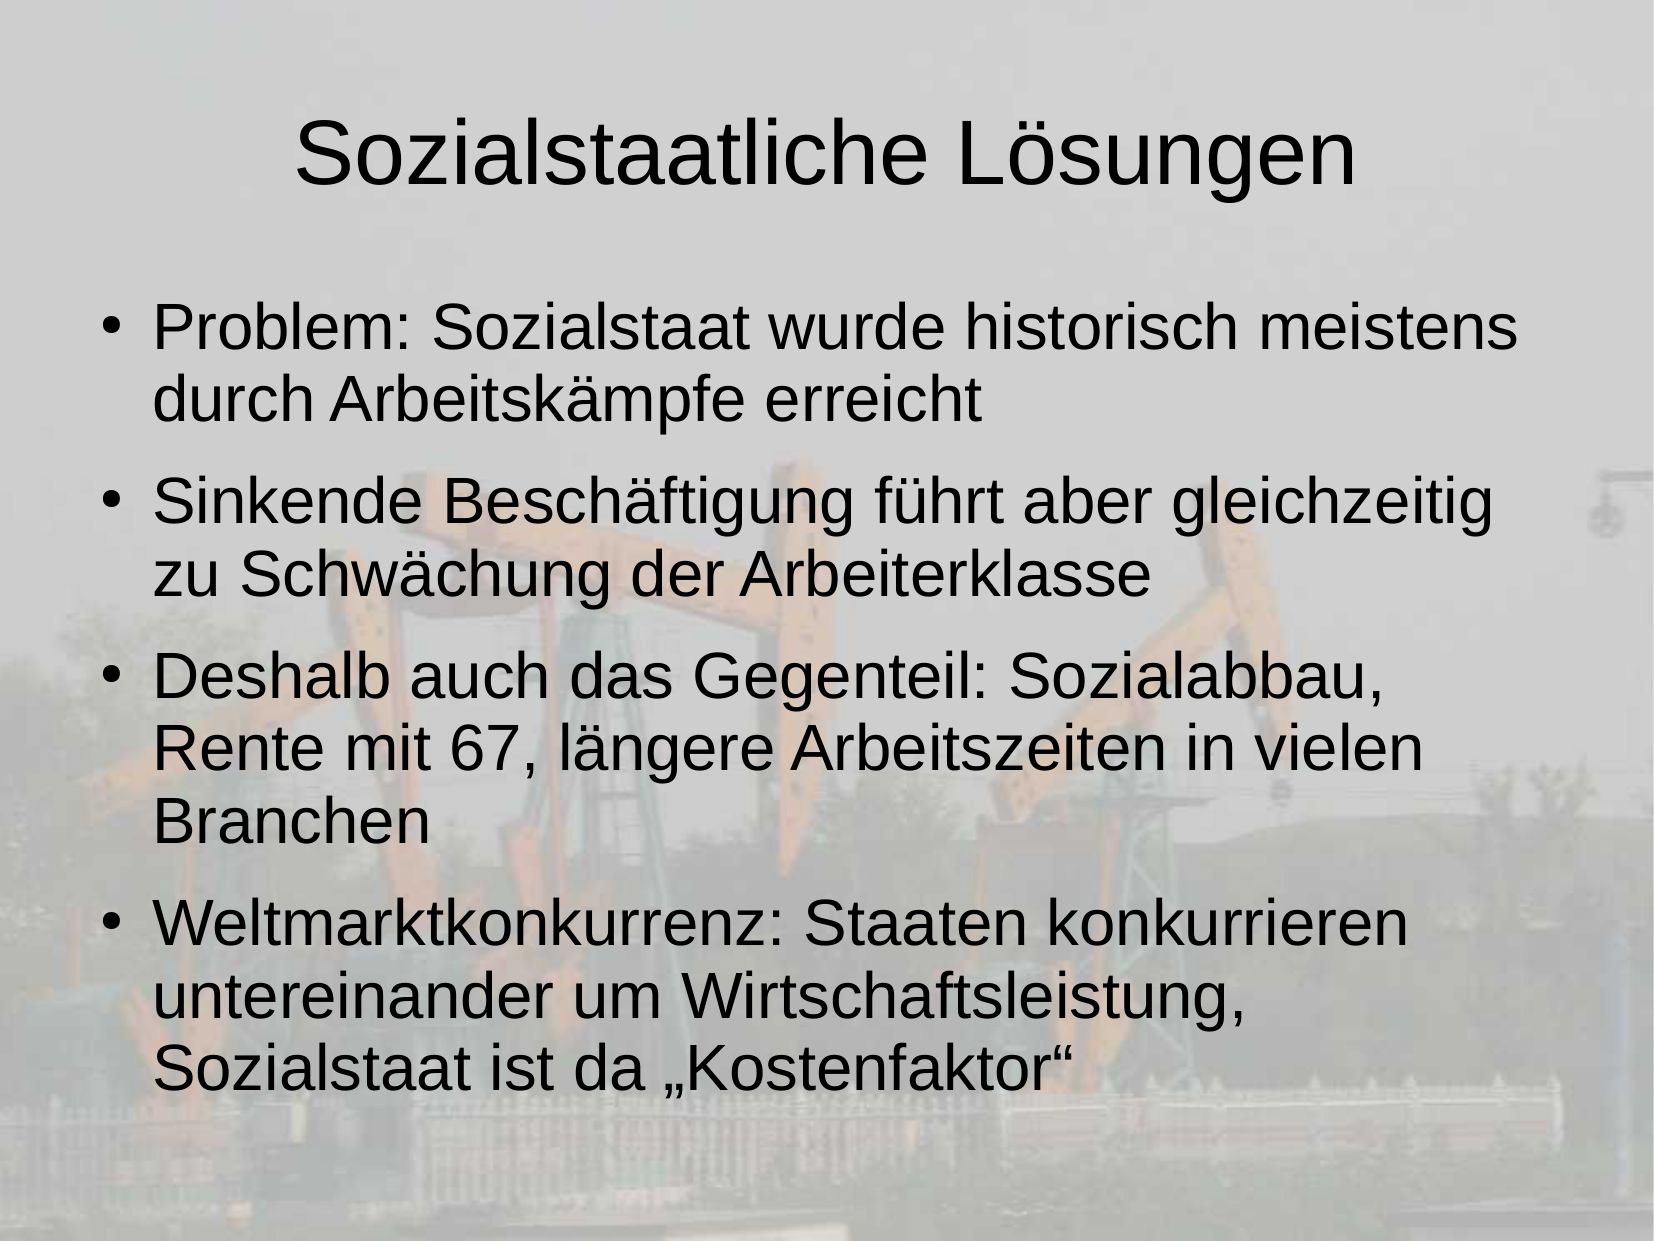

# Sozialstaatliche Lösungen
Problem: Sozialstaat wurde historisch meistens durch Arbeitskämpfe erreicht
Sinkende Beschäftigung führt aber gleichzeitig zu Schwächung der Arbeiterklasse
Deshalb auch das Gegenteil: Sozialabbau, Rente mit 67, längere Arbeitszeiten in vielen Branchen
Weltmarktkonkurrenz: Staaten konkurrieren untereinander um Wirtschaftsleistung, Sozialstaat ist da „Kostenfaktor“